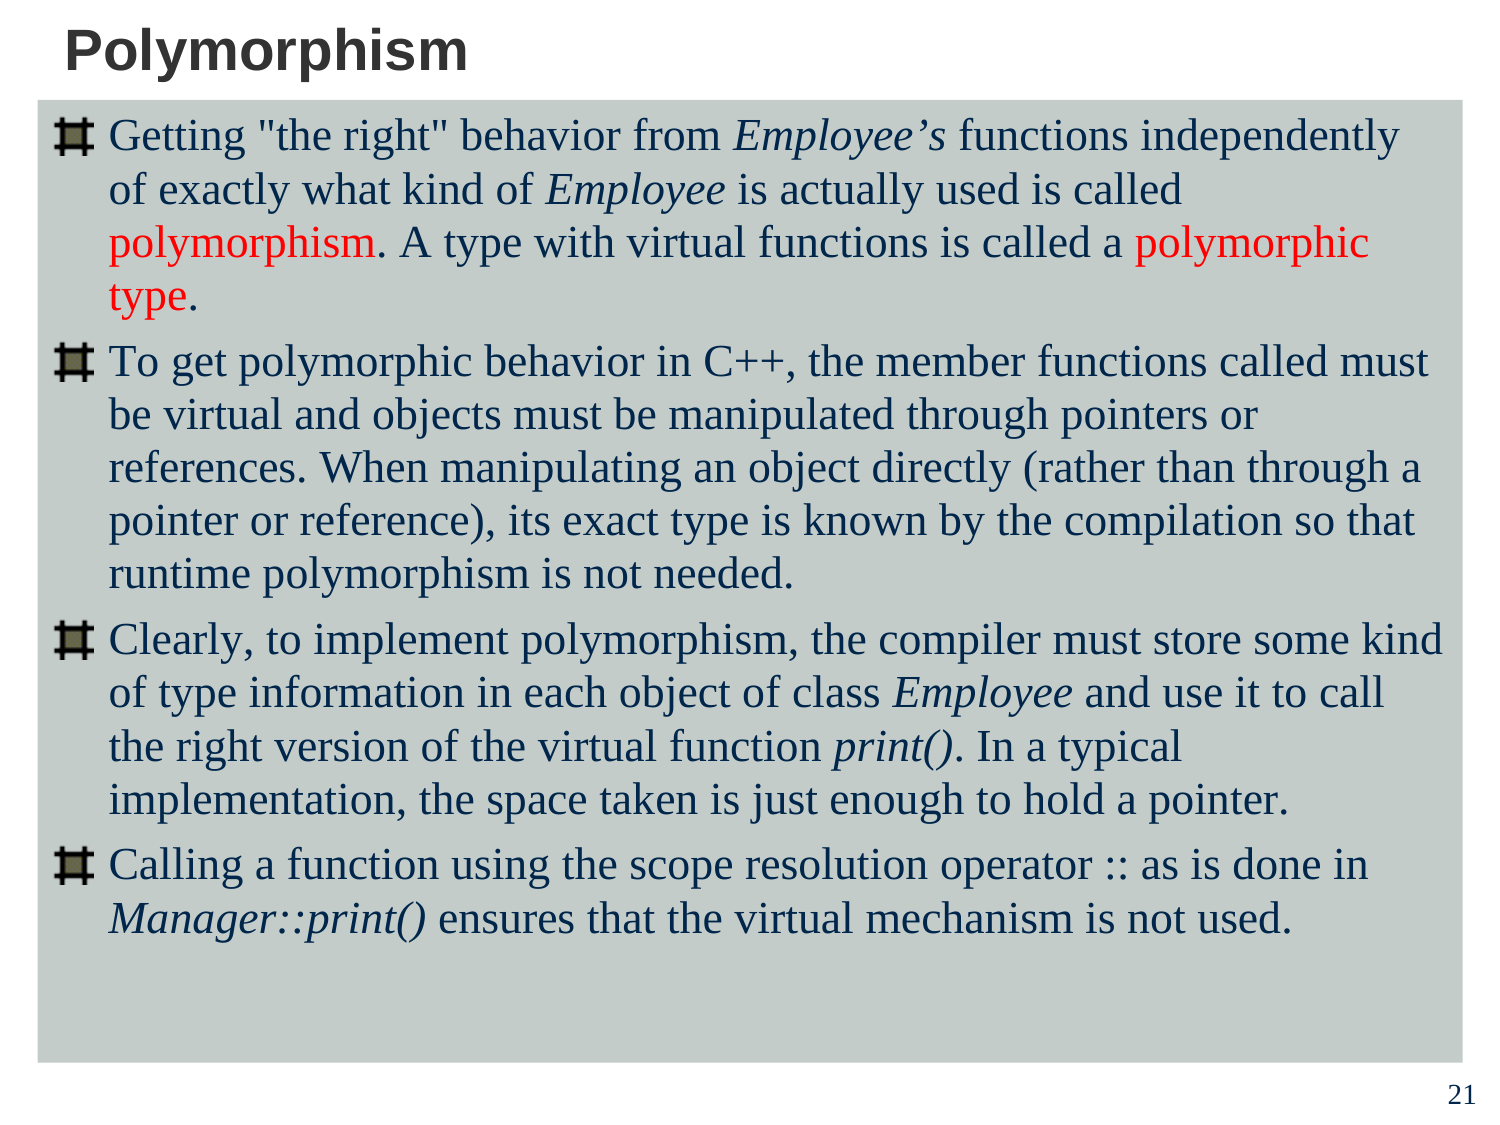

# Polymorphism
Getting "the right" behavior from Employee’s functions independently of exactly what kind of Employee is actually used is called polymorphism. A type with virtual functions is called a polymorphic type.
To get polymorphic behavior in C++, the member functions called must be virtual and objects must be manipulated through pointers or references. When manipulating an object directly (rather than through a pointer or reference), its exact type is known by the compilation so that runtime polymorphism is not needed.
Clearly, to implement polymorphism, the compiler must store some kind of type information in each object of class Employee and use it to call the right version of the virtual function print(). In a typical implementation, the space taken is just enough to hold a pointer.
Calling a function using the scope resolution operator :: as is done in Manager::print() ensures that the virtual mechanism is not used.